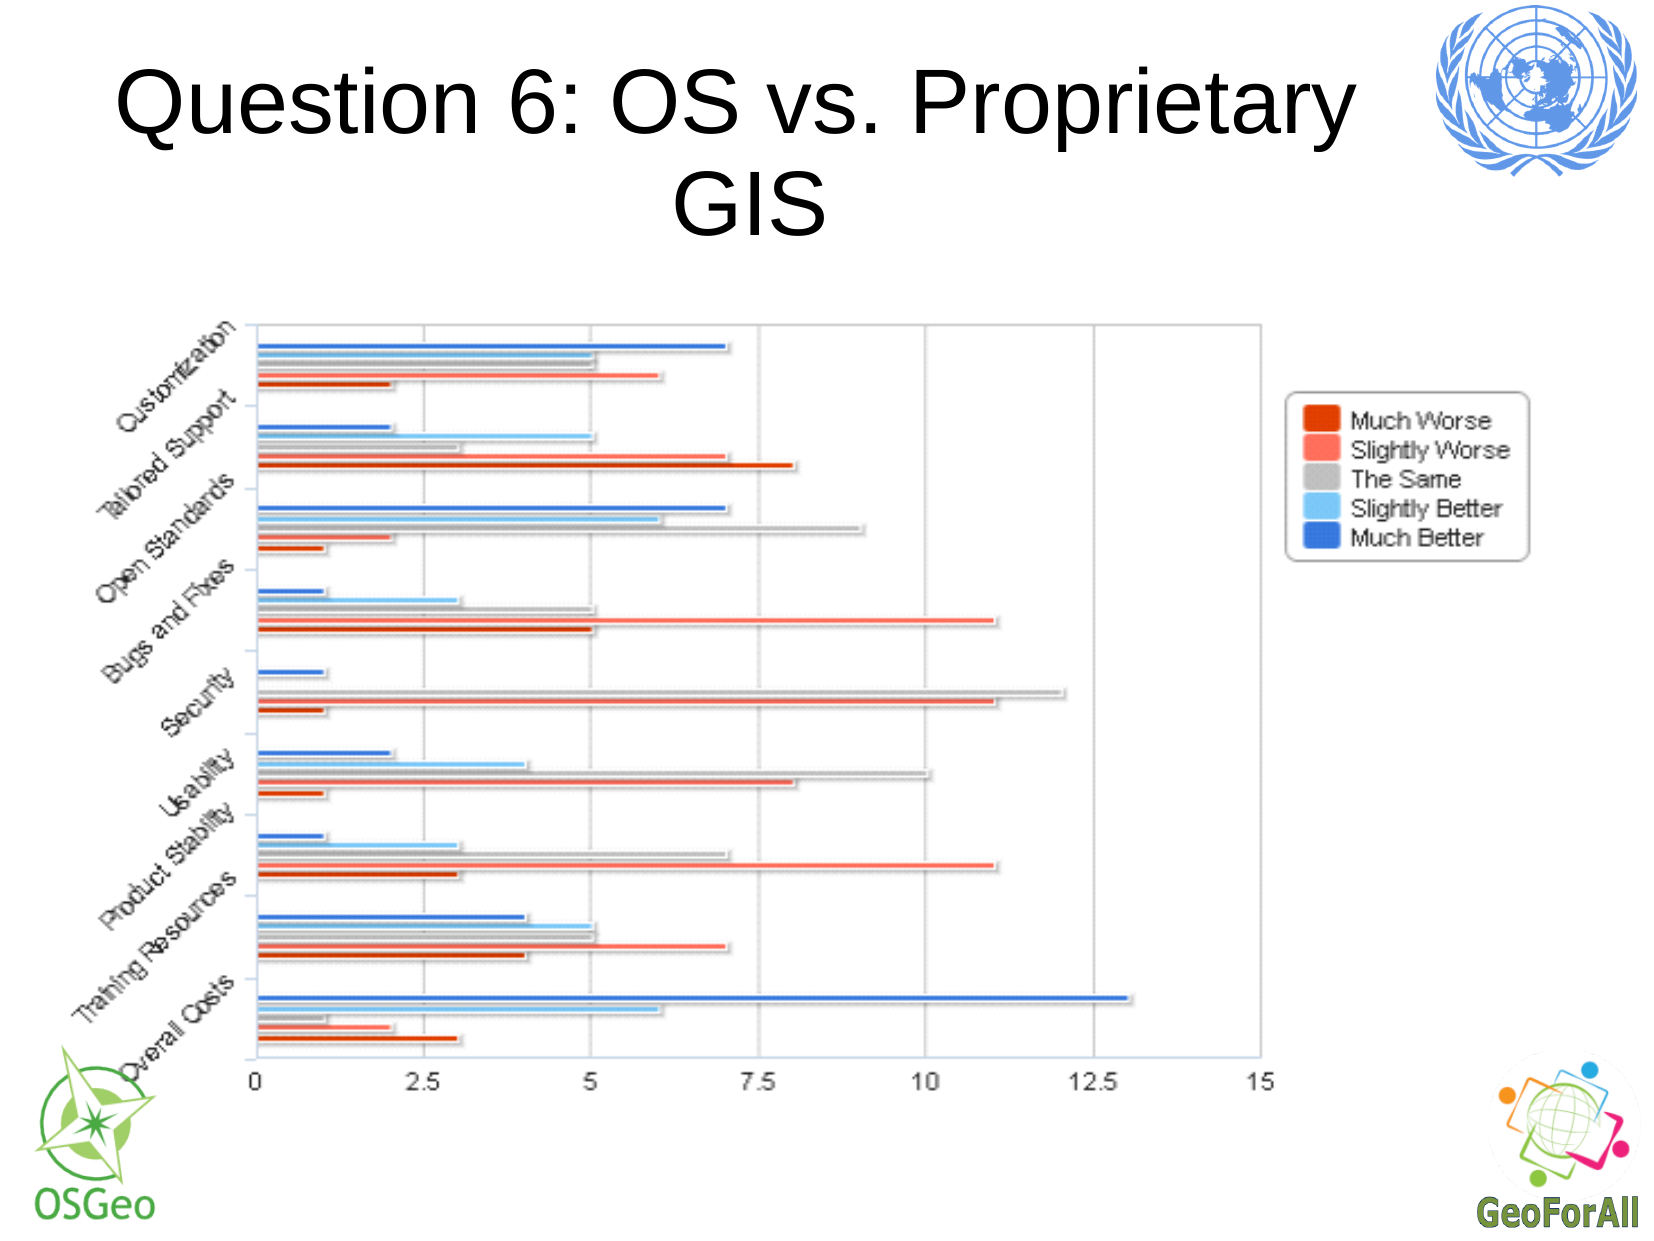

# Question 6: OS vs. Proprietary GIS